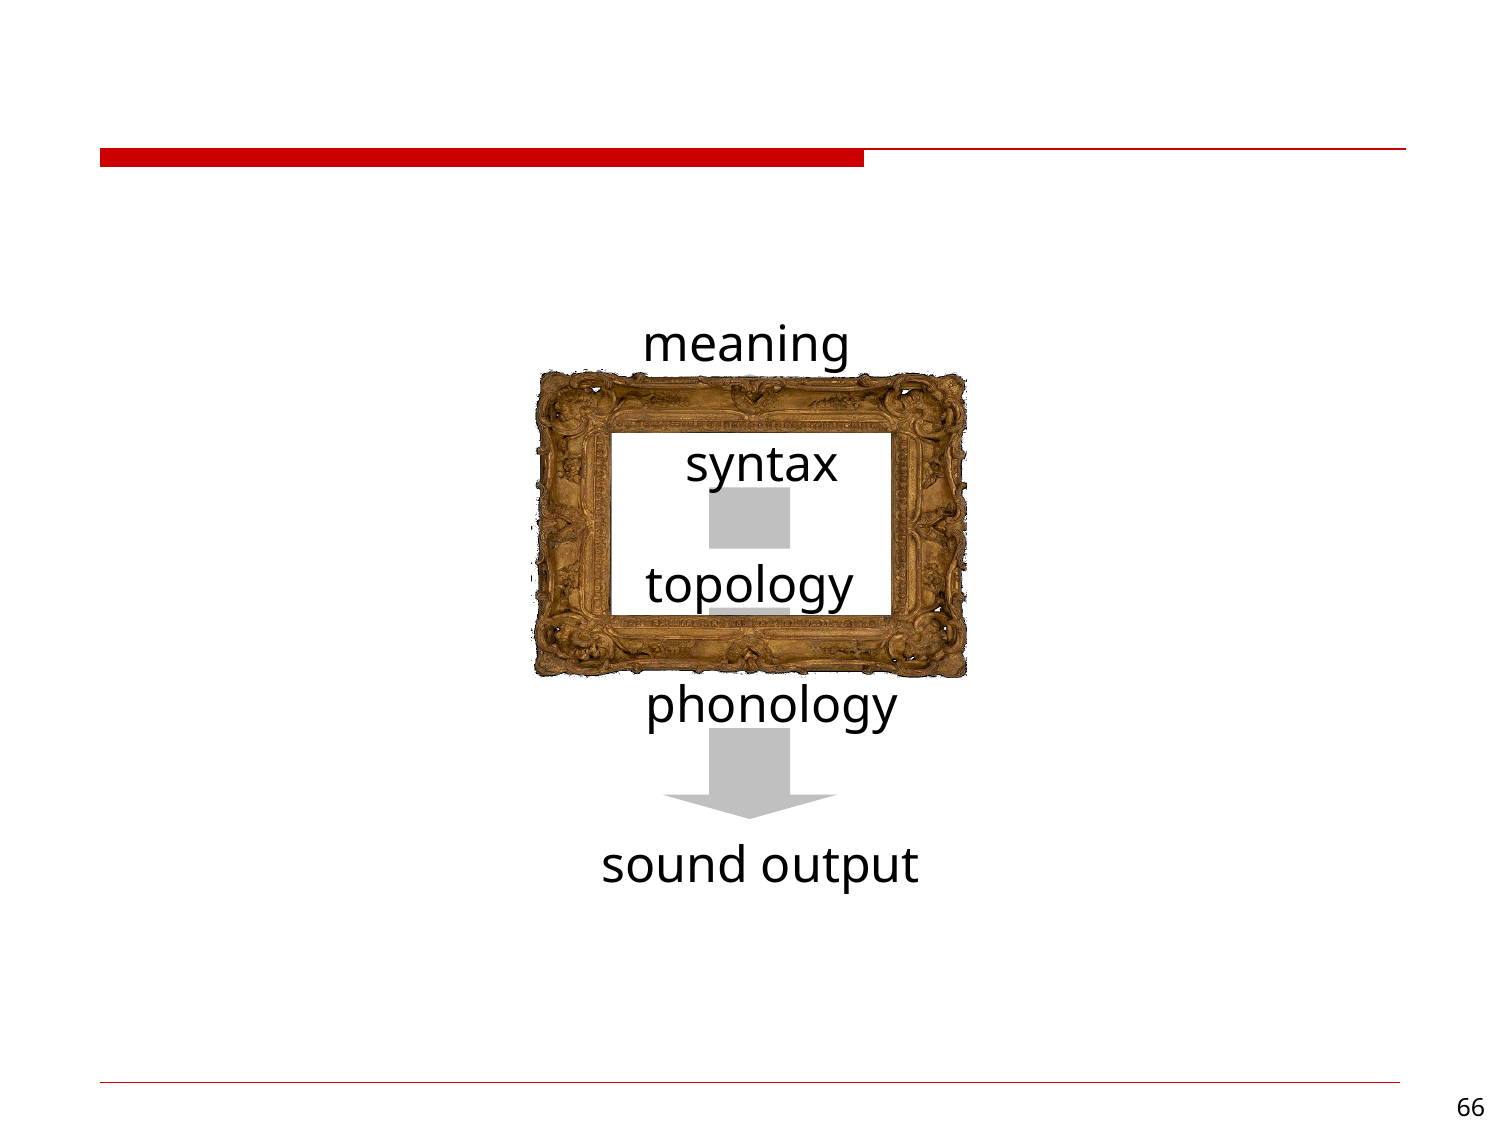

meaning
 syntax
topology
phonology
sound output
66